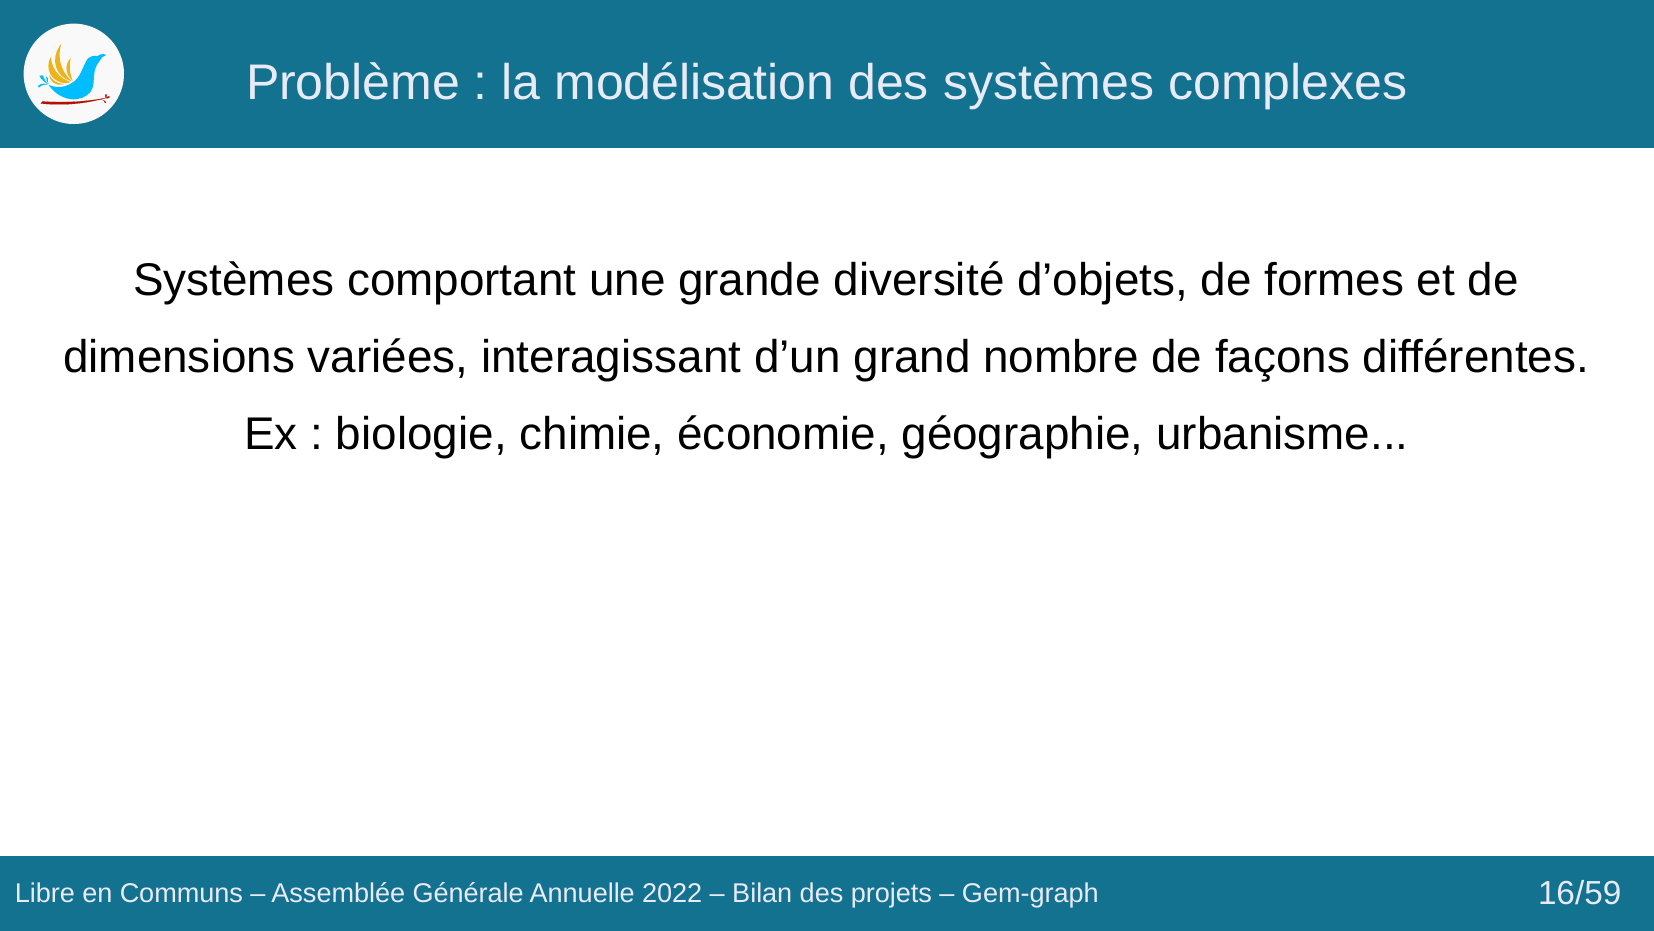

Problème : la modélisation des systèmes complexes
Systèmes comportant une grande diversité d’objets, de formes et de dimensions variées, interagissant d’un grand nombre de façons différentes.
Ex : biologie, chimie, économie, géographie, urbanisme...
Libre en Communs – Assemblée Générale Annuelle 2022 – Bilan des projets – Gem-graph